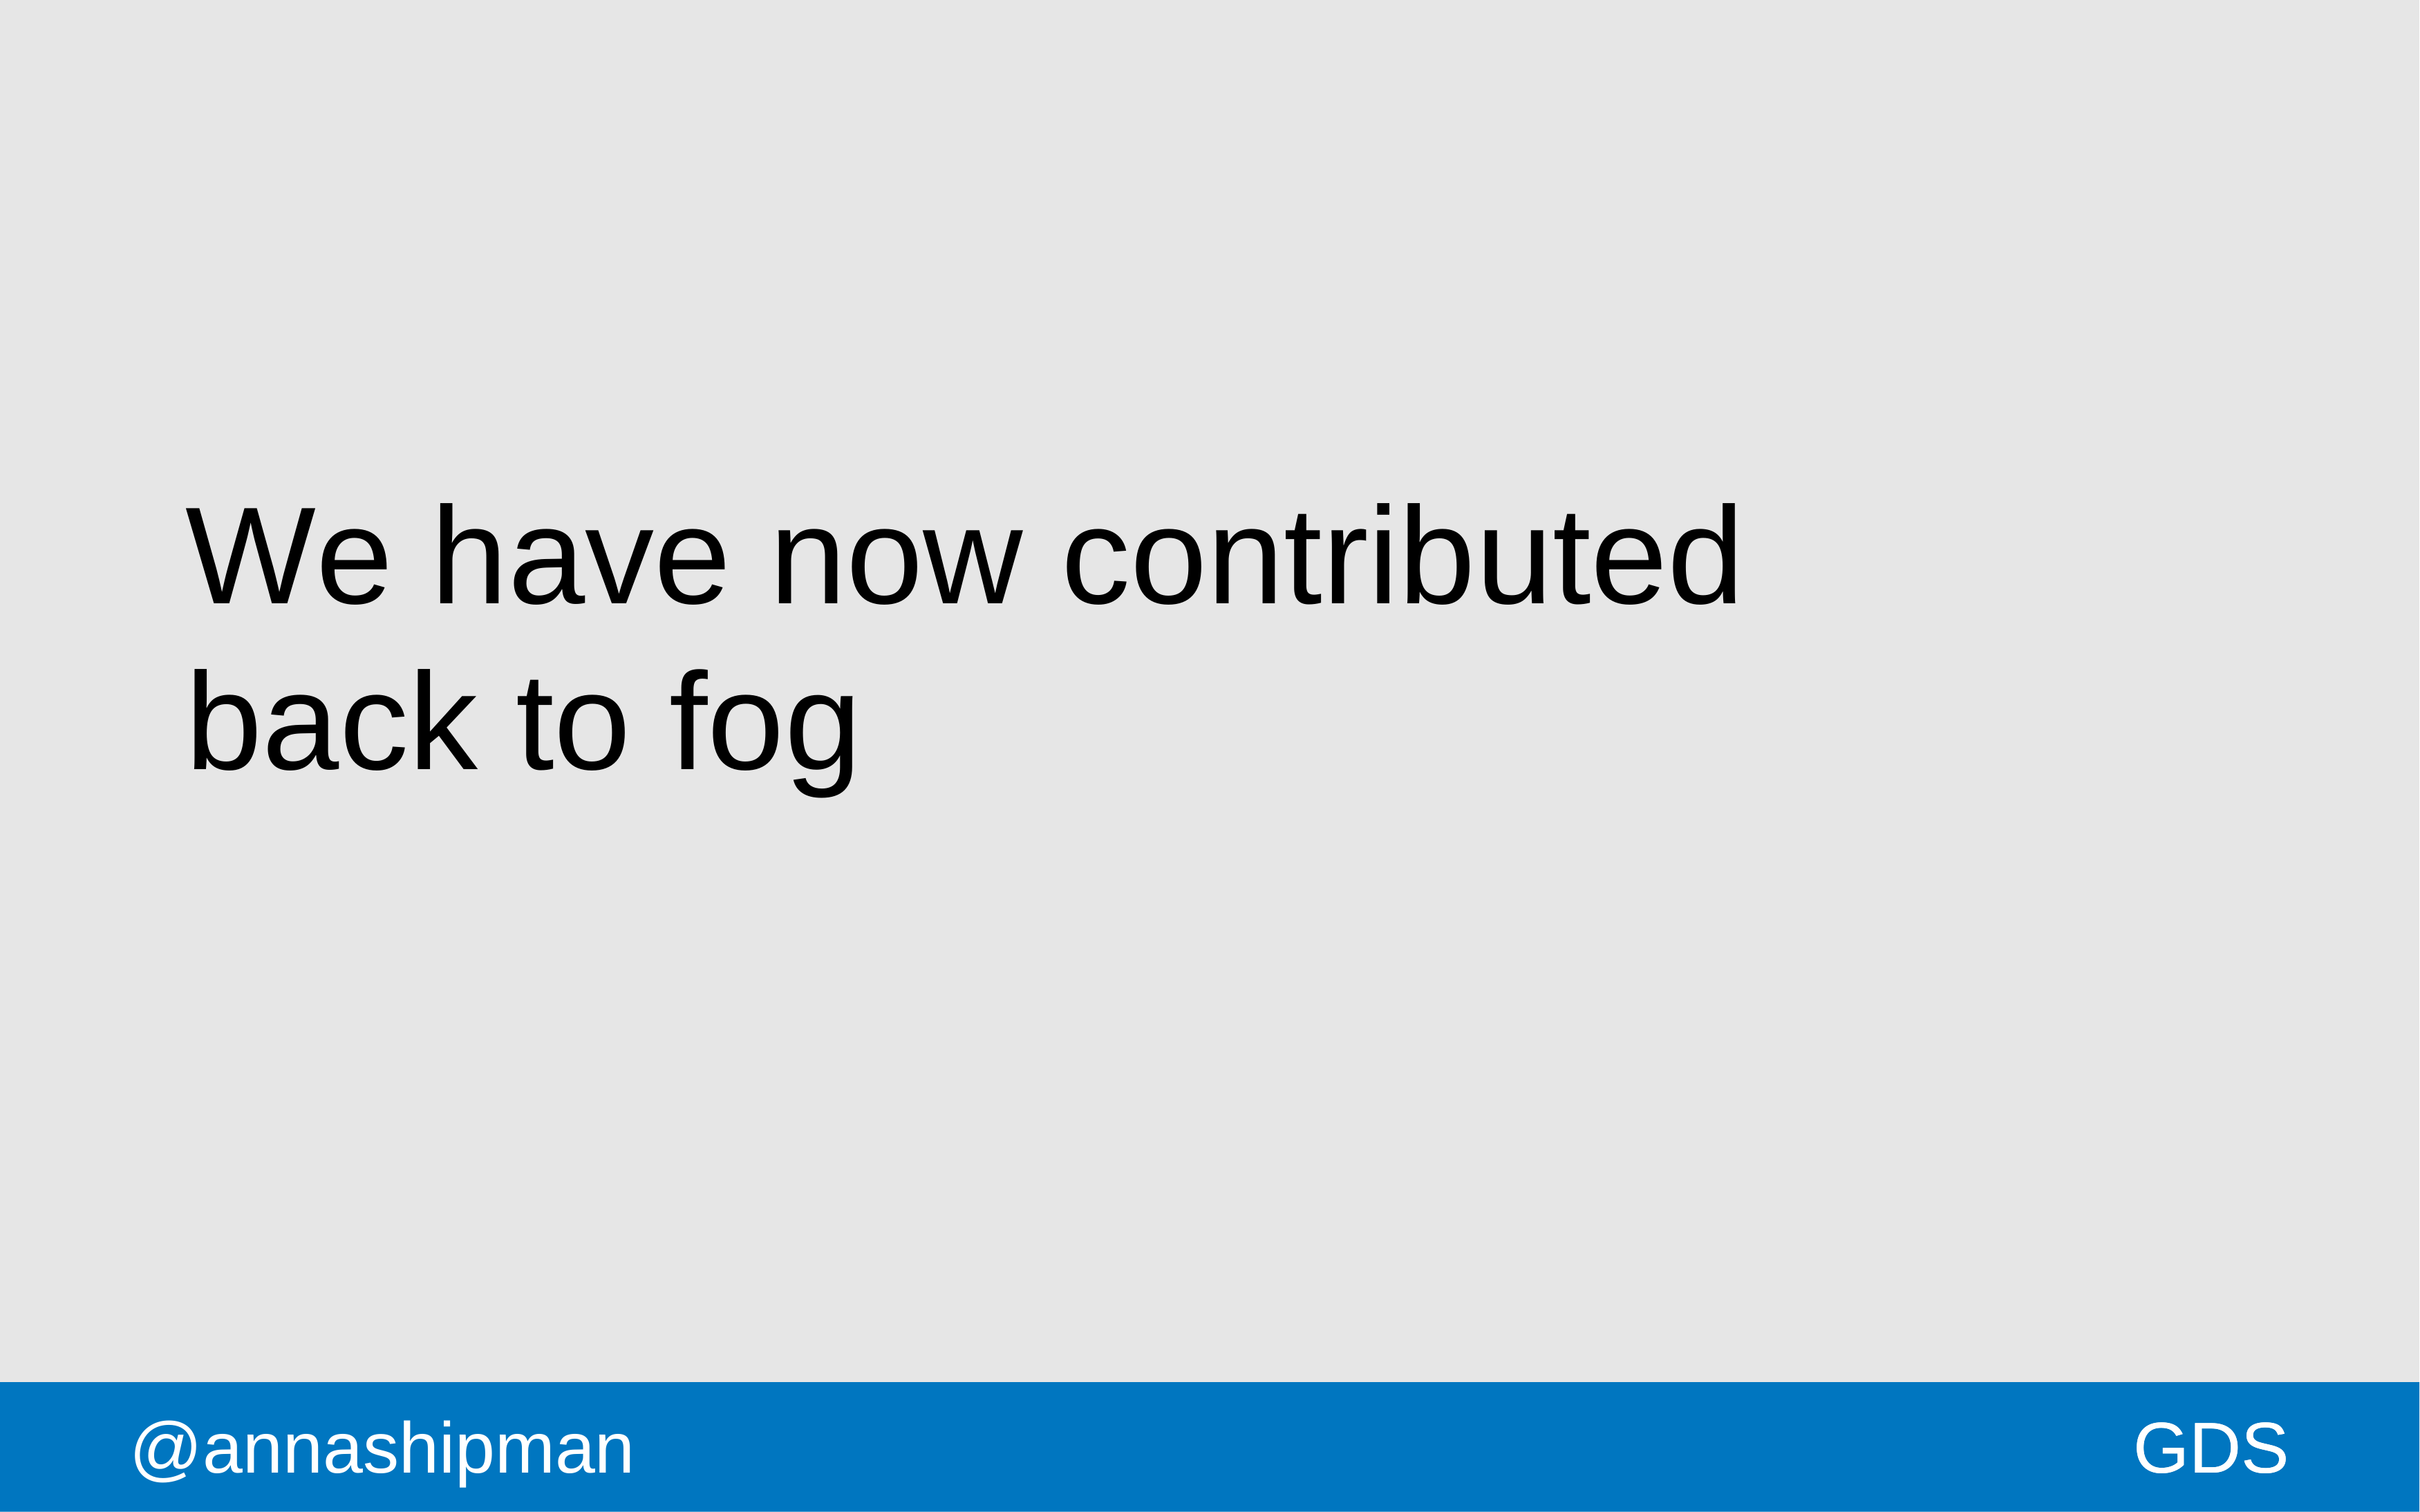

# We have now contributed back to fog